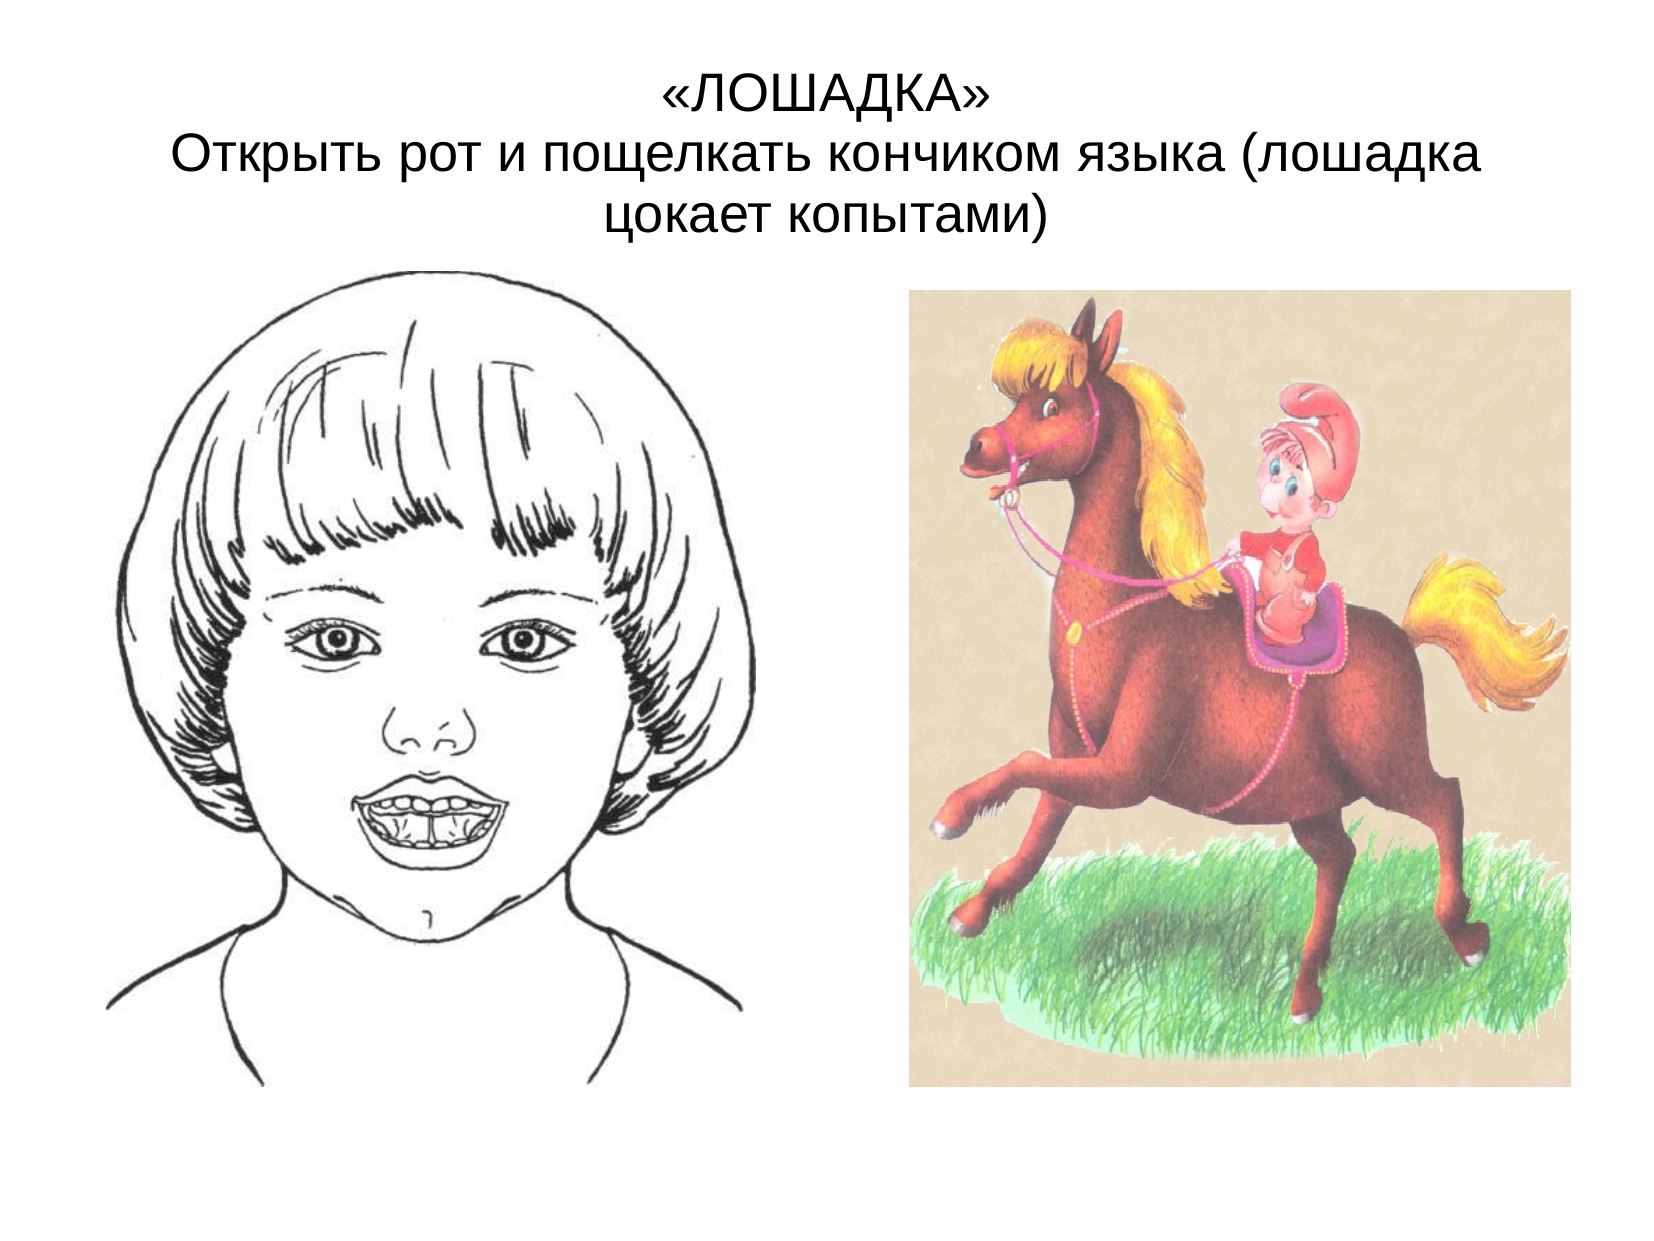

# «ЛОШАДКА» Открыть рот и пощелкать кончиком языка (лошадка цокает копытами)